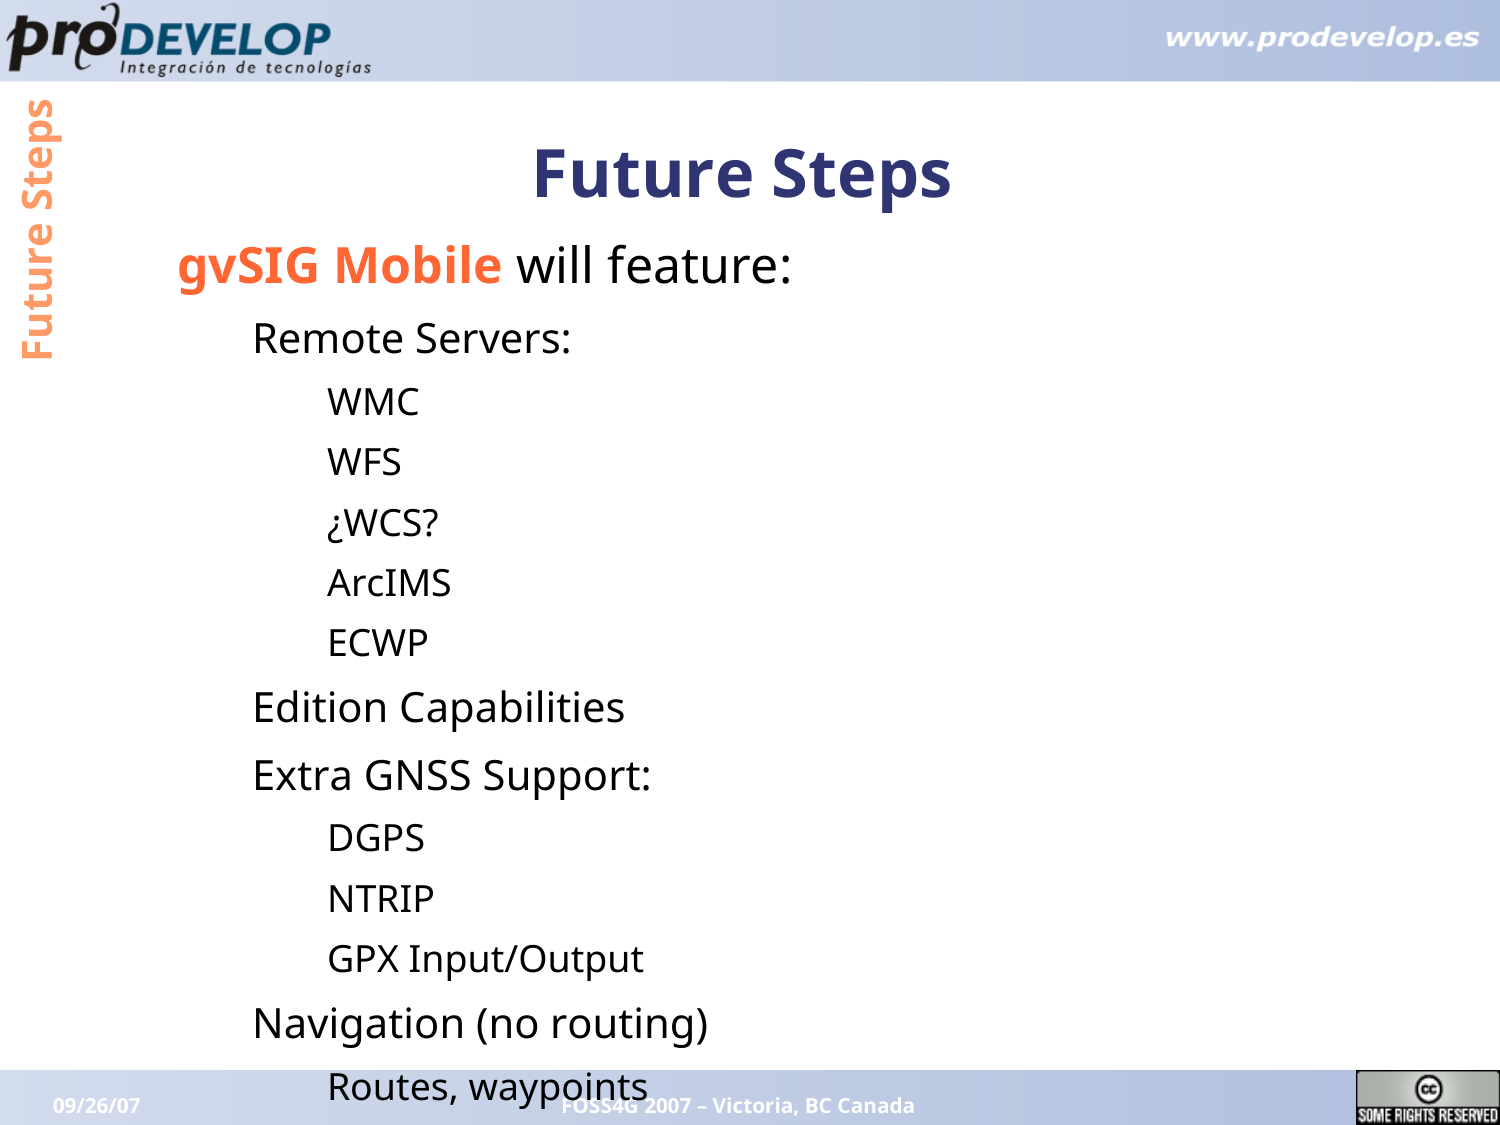

# Future Steps
Future Steps
gvSIG Mobile will feature:
Remote Servers:
WMC
WFS
¿WCS?
ArcIMS
ECWP
Edition Capabilities
Extra GNSS Support:
DGPS
NTRIP
GPX Input/Output
Navigation (no routing)
Routes, waypoints
Navigation mode (alerts, zooms, ...)
25/10/2006
21
Plan Difusión Interna gvSIG v. 2.0